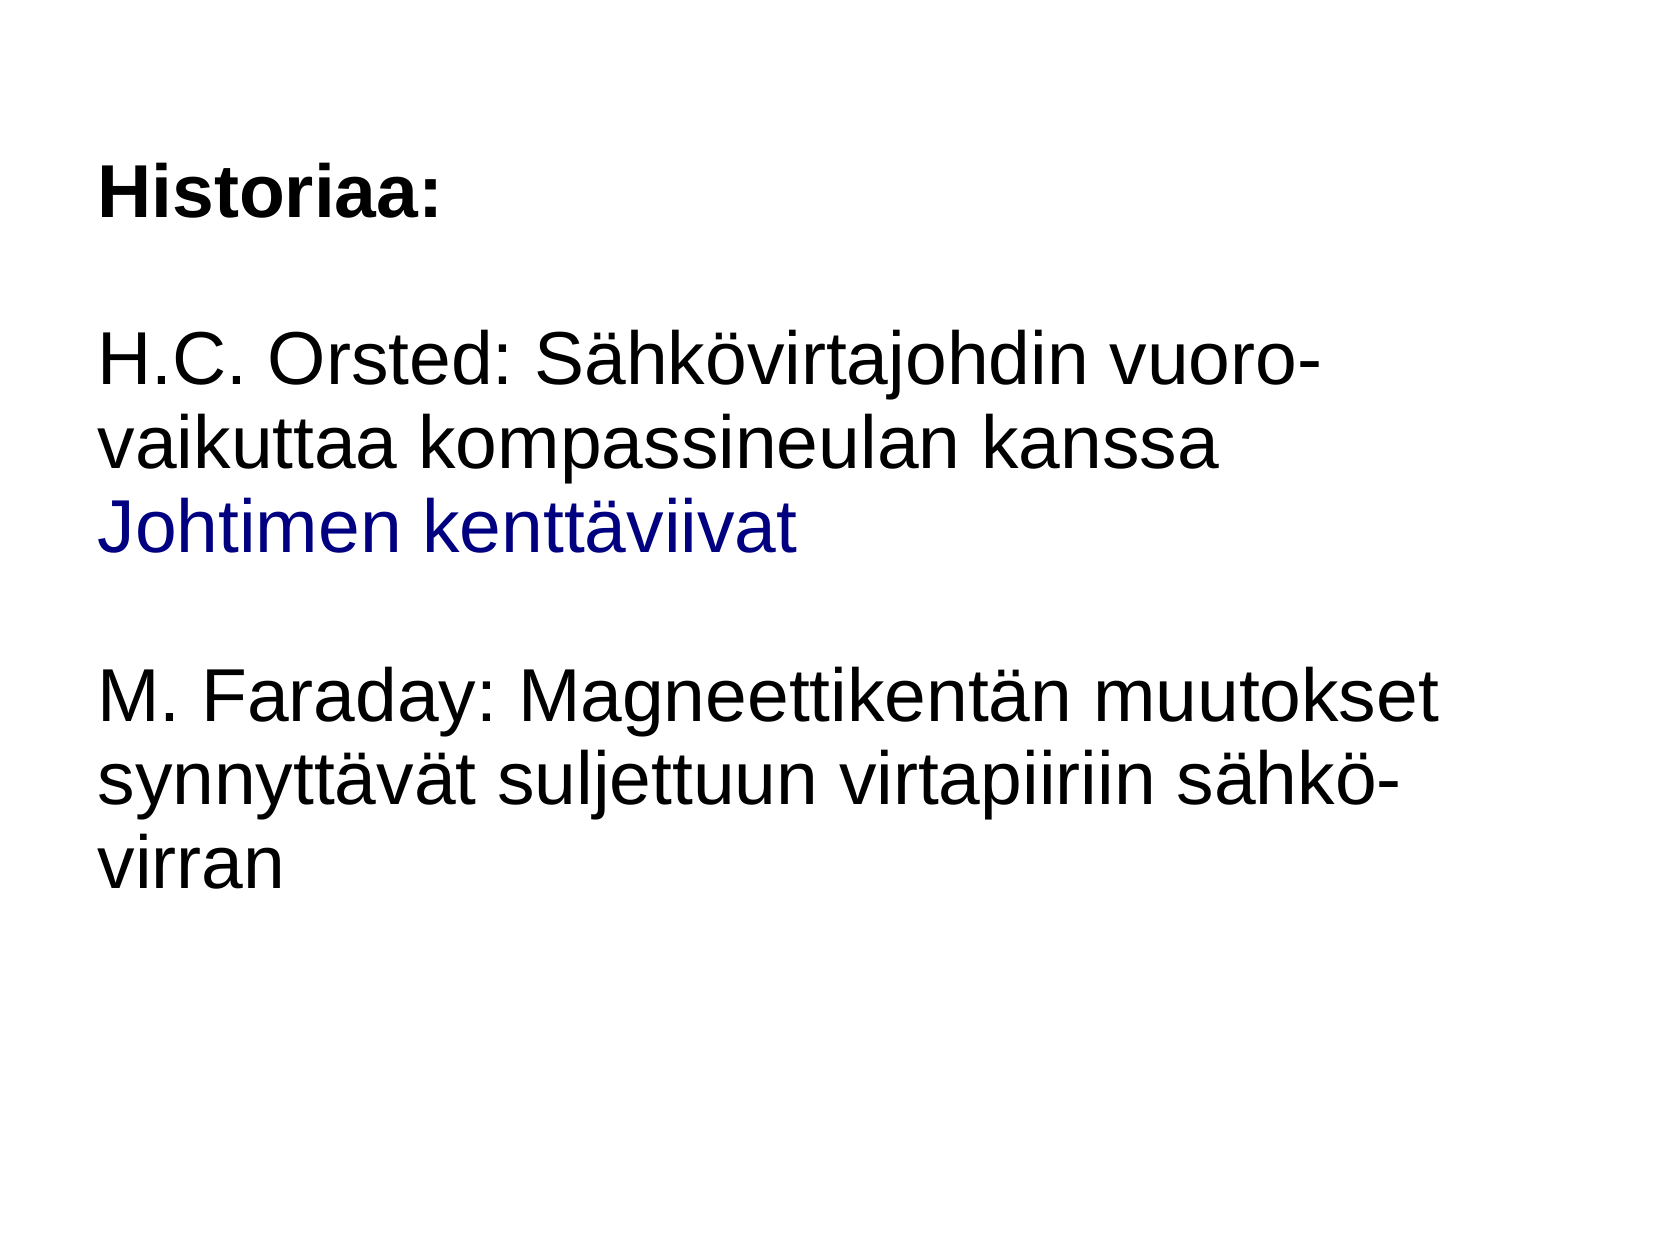

Historiaa:
H.C. Orsted: Sähkövirtajohdin vuoro-vaikuttaa kompassineulan kanssa
Johtimen kenttäviivat
M. Faraday: Magneettikentän muutokset synnyttävät suljettuun virtapiiriin sähkö-virran